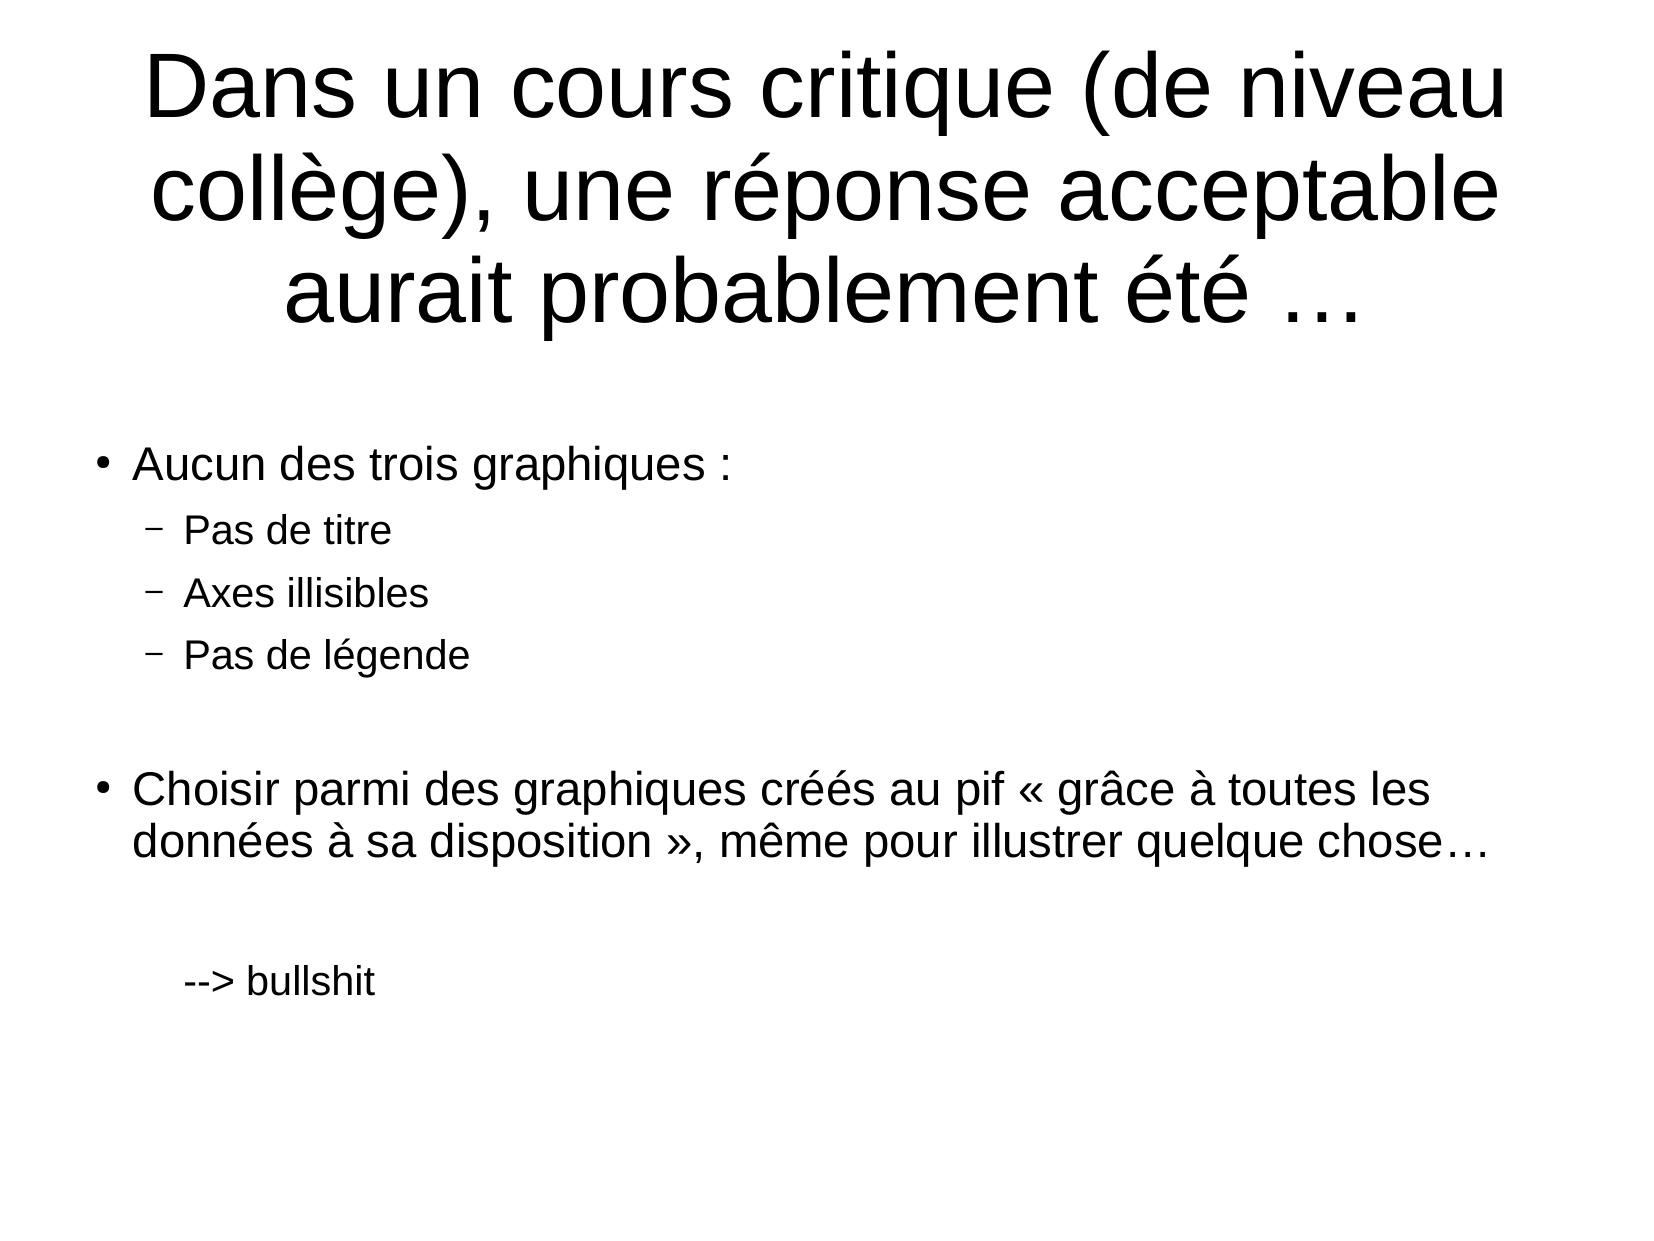

# Dans un cours critique (de niveau collège), une réponse acceptable aurait probablement été …
Aucun des trois graphiques :
Pas de titre
Axes illisibles
Pas de légende
Choisir parmi des graphiques créés au pif « grâce à toutes les données à sa disposition », même pour illustrer quelque chose…
--> bullshit